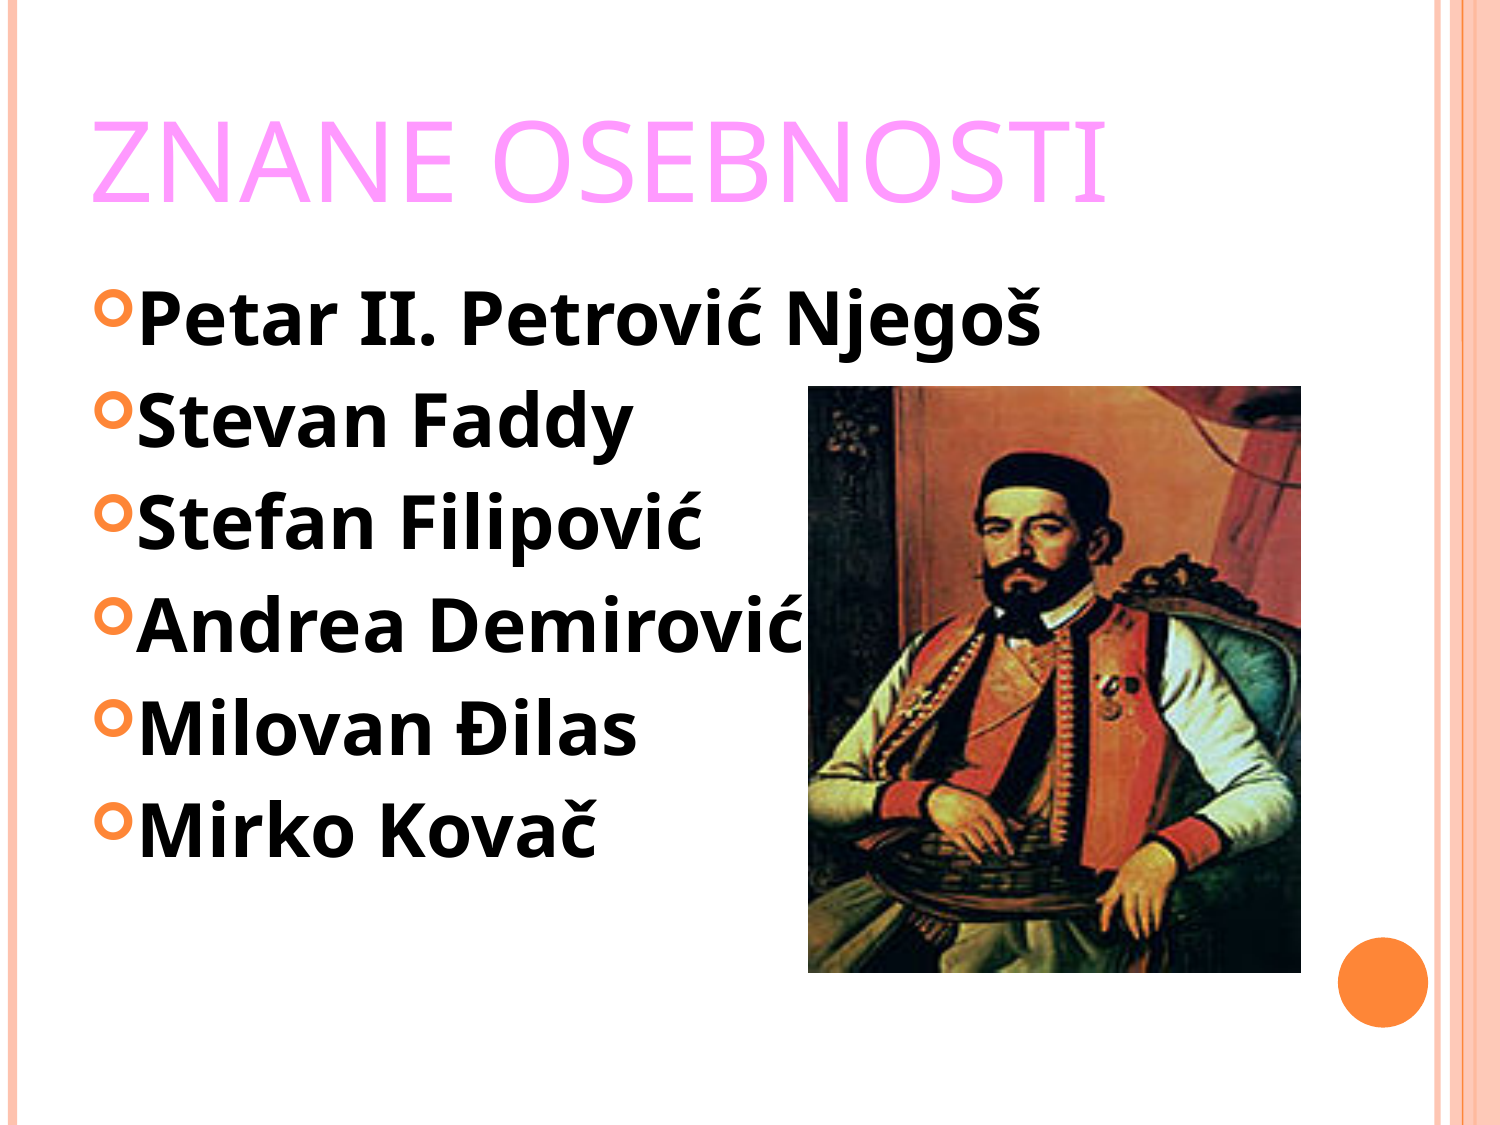

# ZNANE OSEBNOSTI
Petar II. Petrović Njegoš
Stevan Faddy
Stefan Filipović
Andrea Demirović
Milovan Đilas
Mirko Kovač